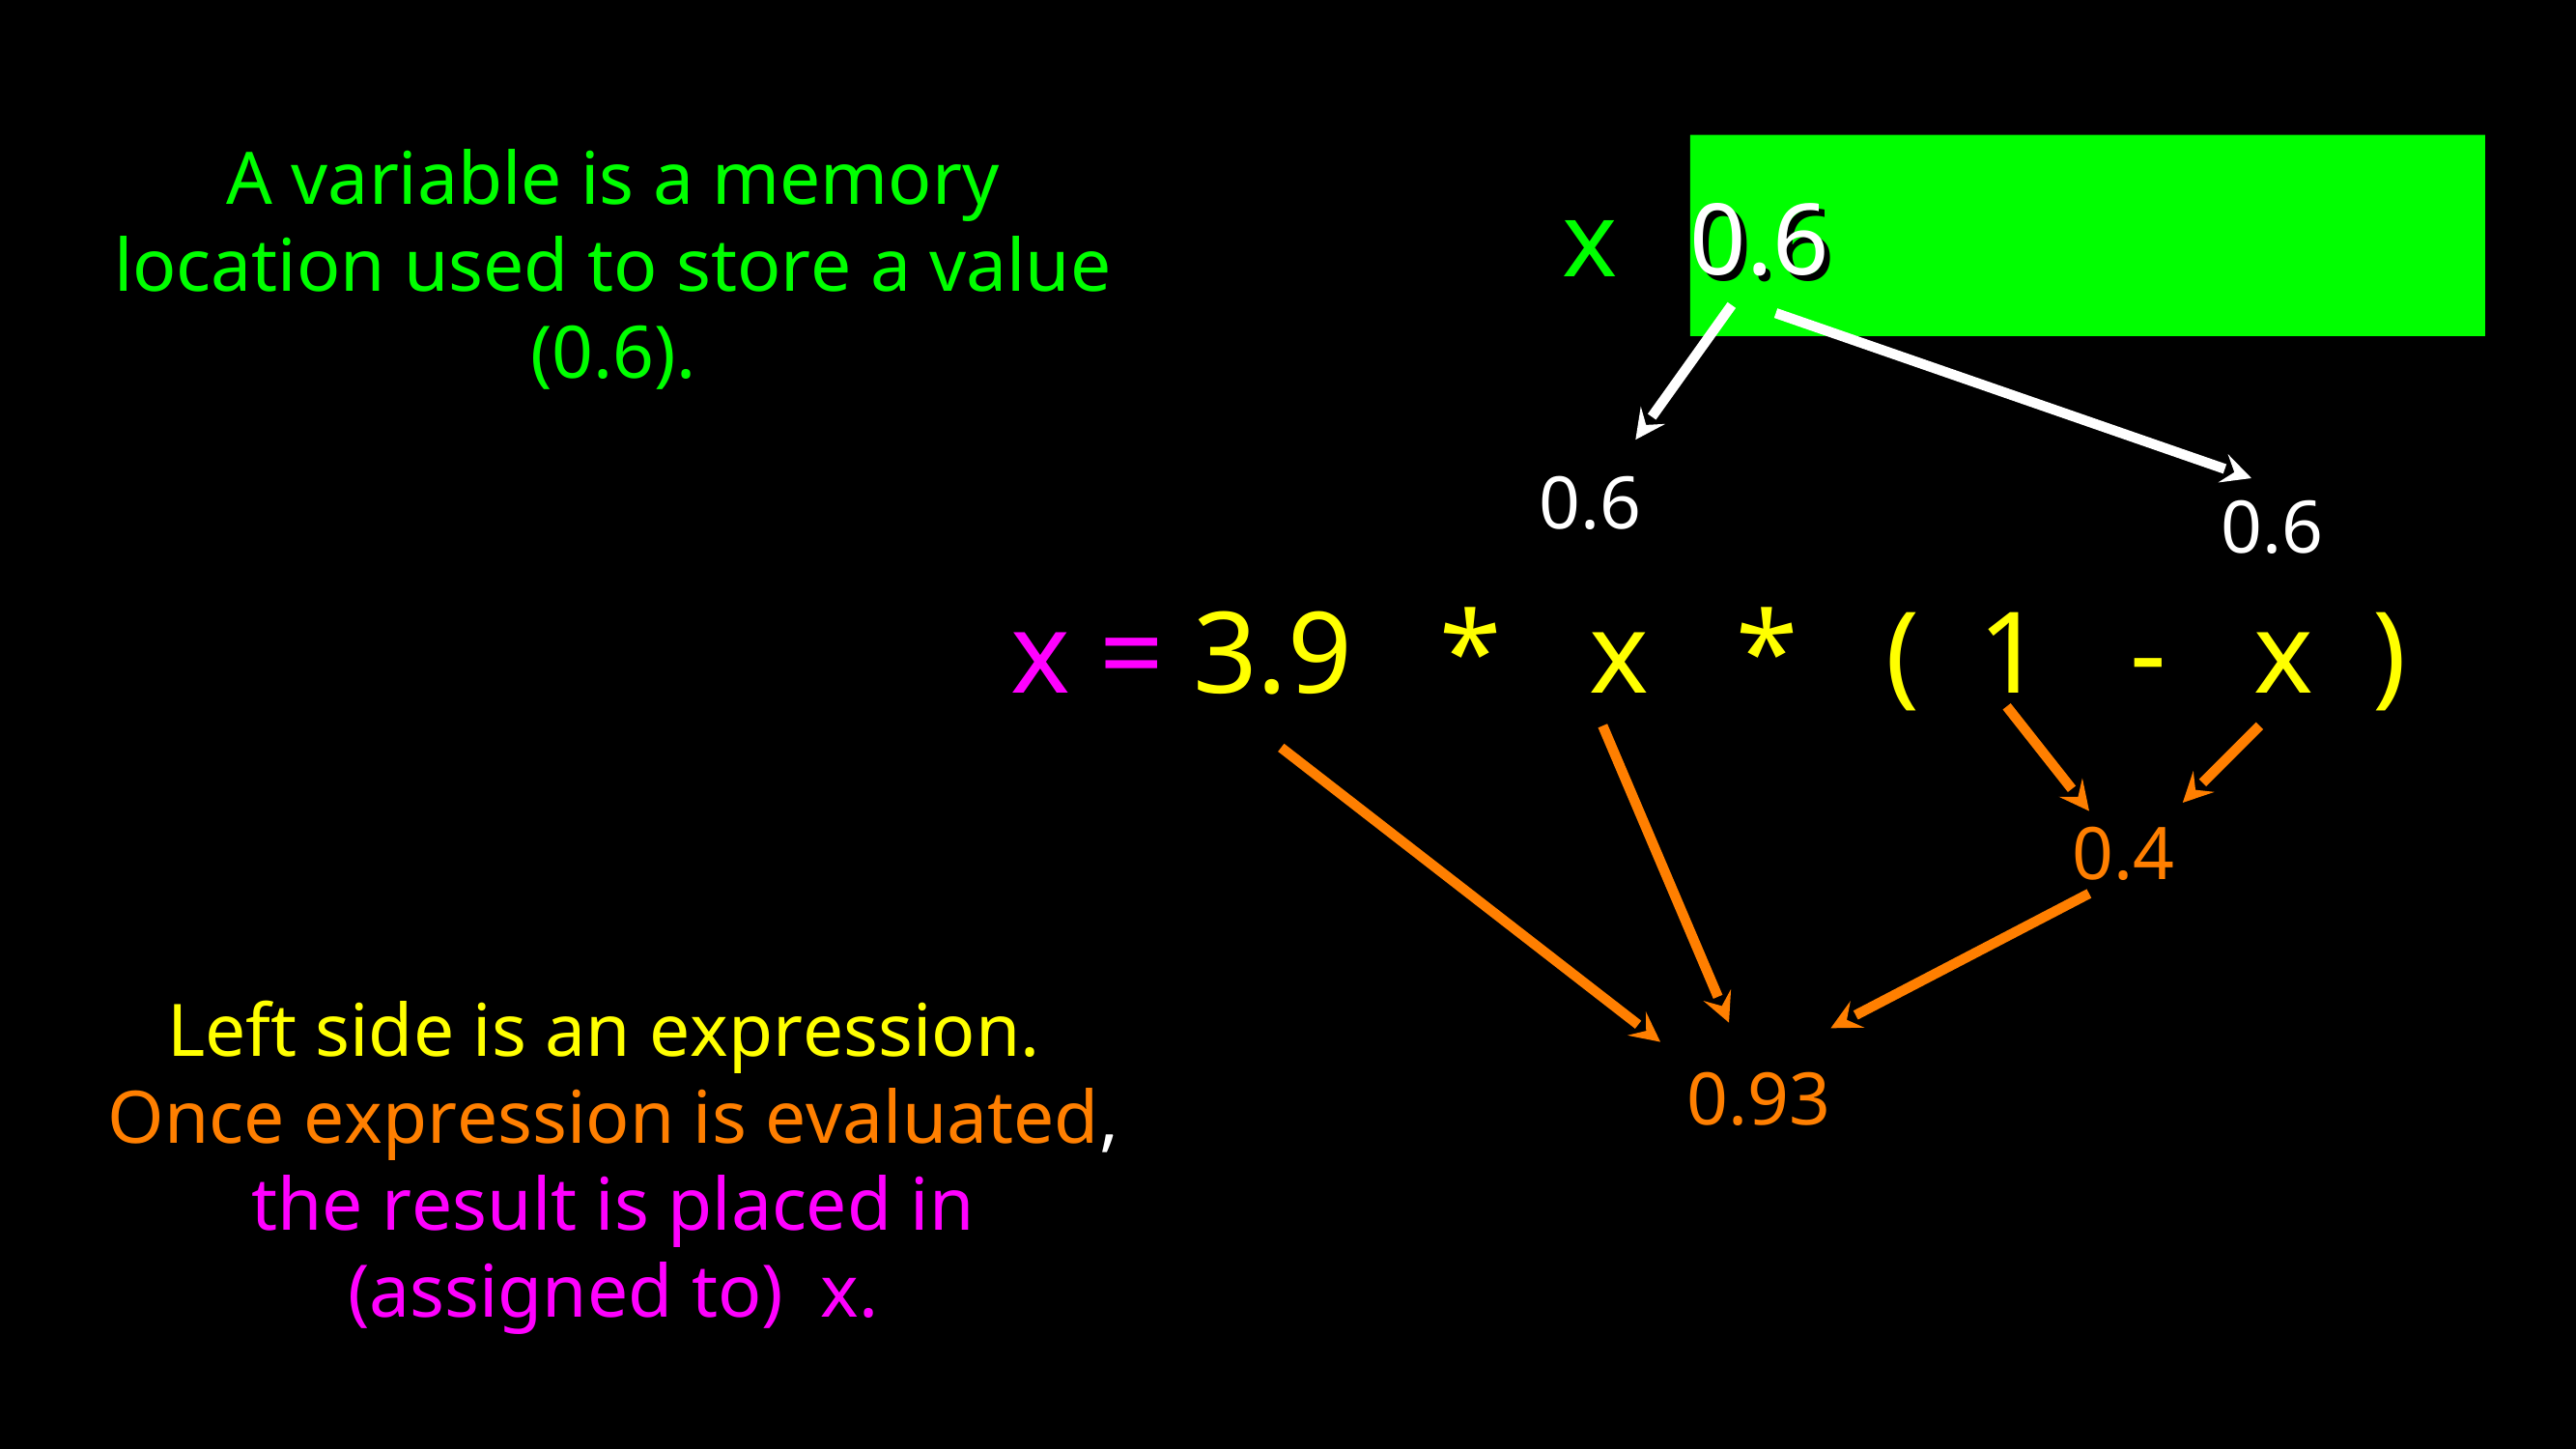

0.6
x
A variable is a memory location used to store a value (0.6).
0.6
0.6
x = 3.9 * x * ( 1 - x )
0.4
Left side is an expression. Once expression is evaluated, the result is placed in (assigned to) x.
0.93